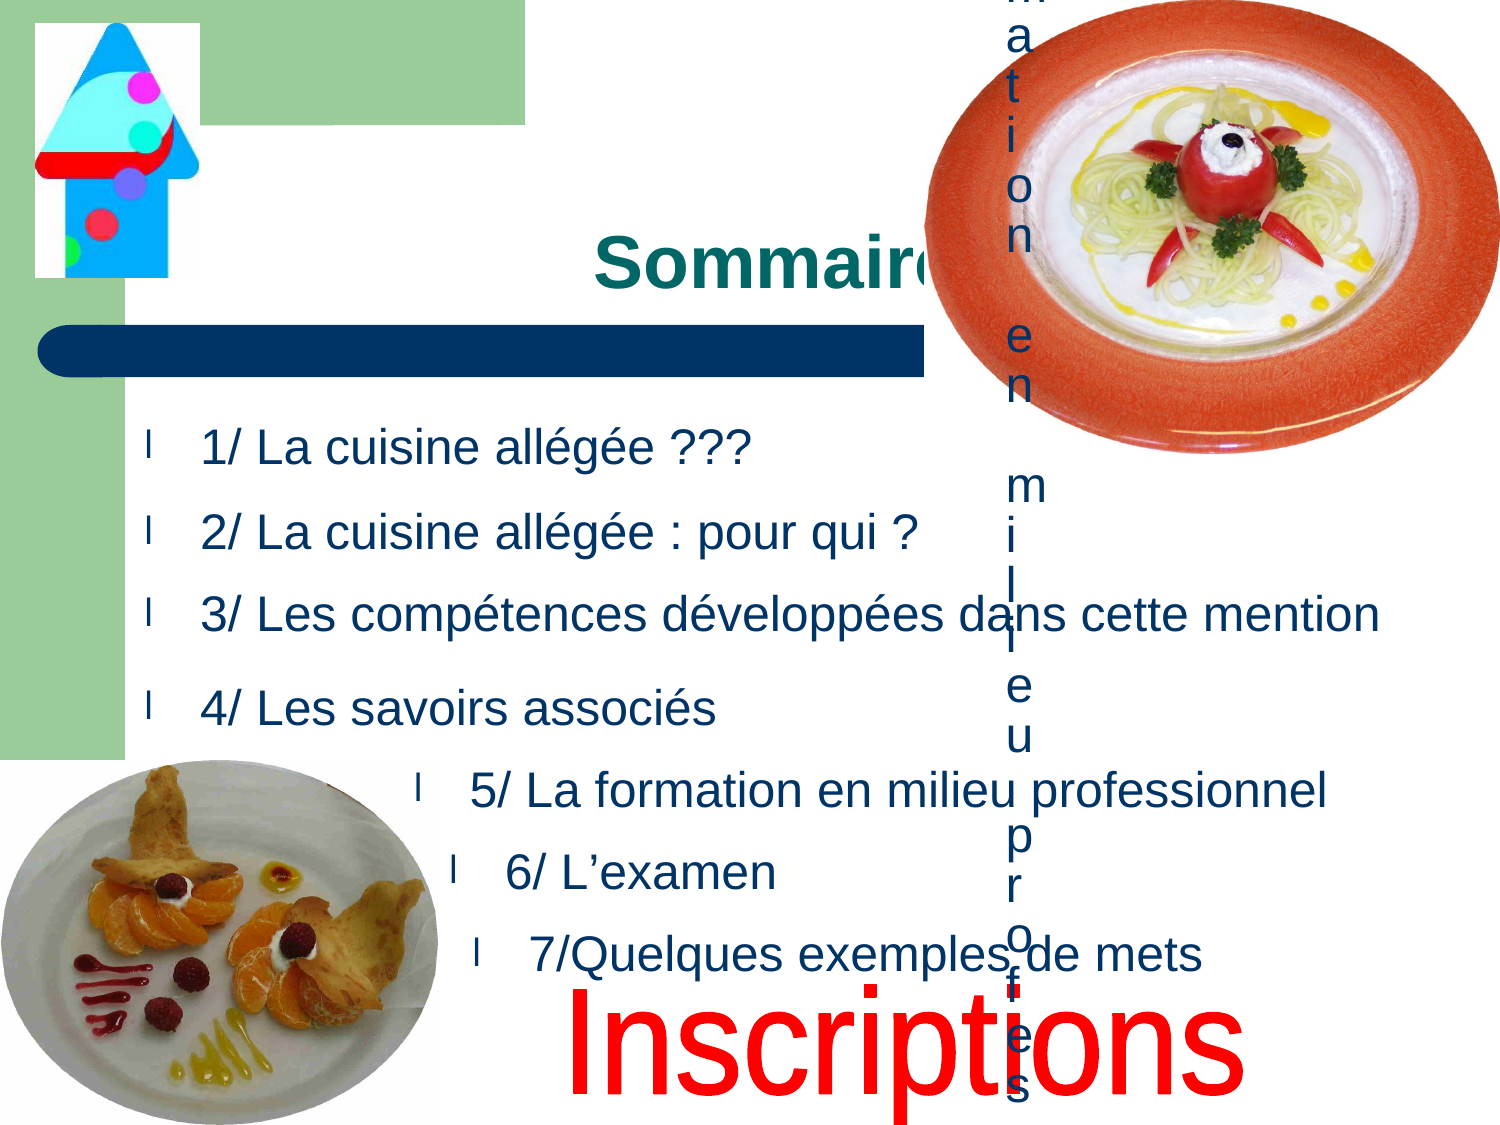

5/ La formation en milieu professionnel
5/ La formation en milieu professionnel
# Sommaire
1/ La cuisine allégée ???
2/ La cuisine allégée : pour qui ?
3/ Les compétences développées dans cette mention
4/ Les savoirs associés
5/ La formation en milieu professionnel
6/ L’examen
7/Quelques exemples de mets
Inscriptions